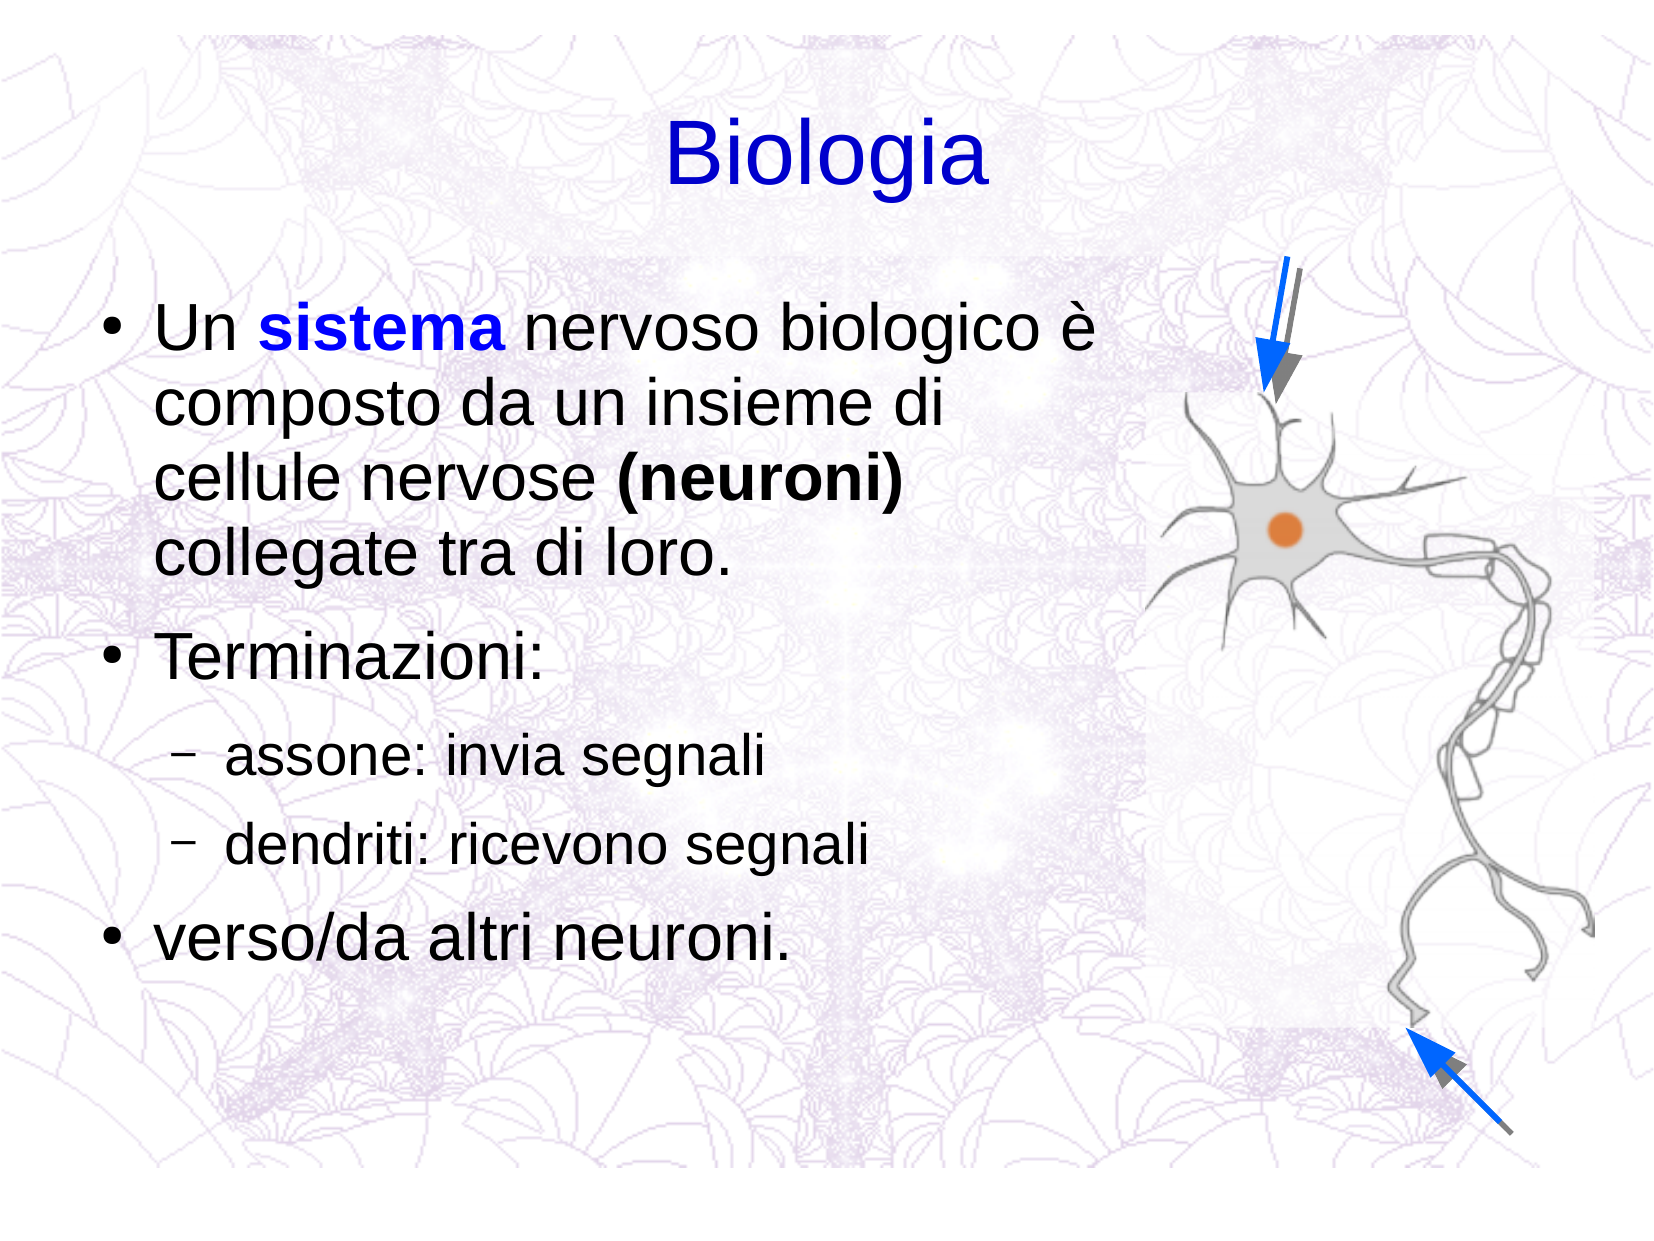

# Biologia
Un sistema nervoso biologico è composto da un insieme di cellule nervose (neuroni) collegate tra di loro.
Terminazioni:
assone: invia segnali
dendriti: ricevono segnali
verso/da altri neuroni.